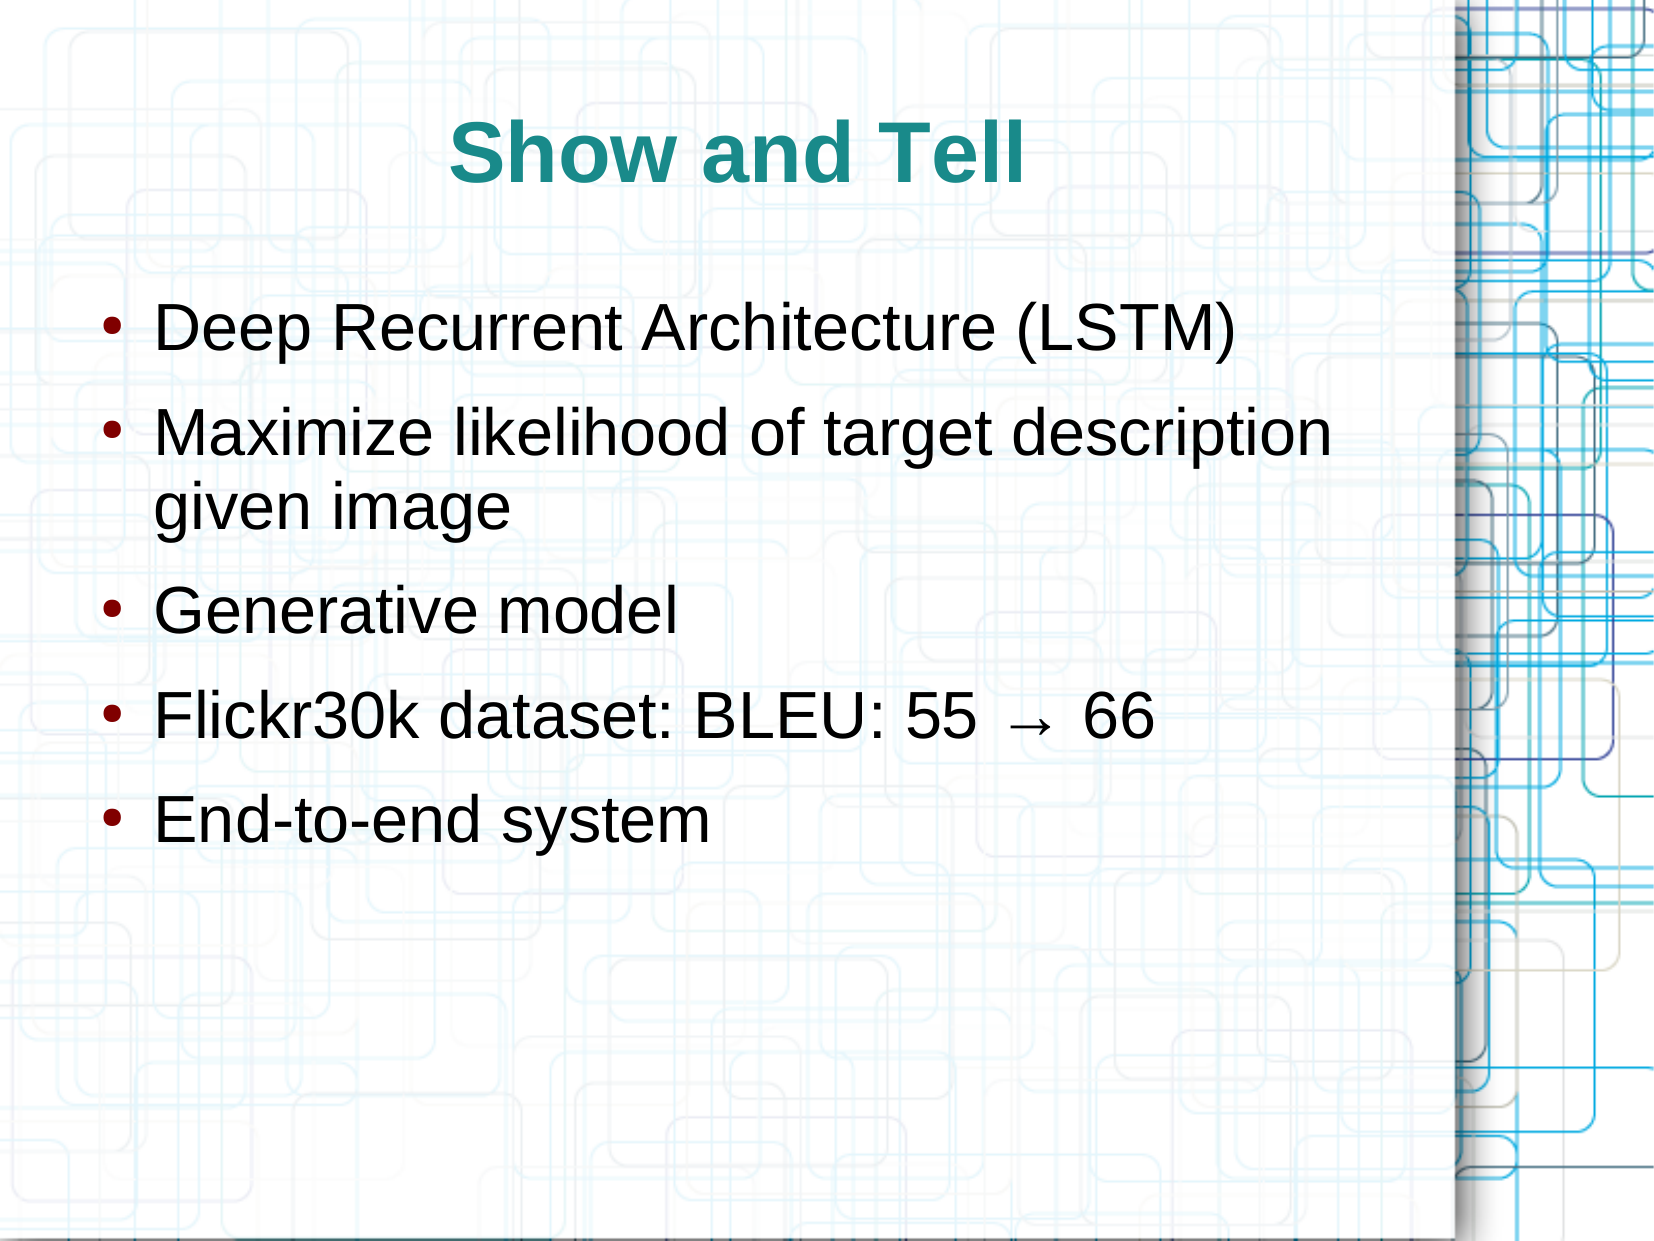

# Show and Tell
Deep Recurrent Architecture (LSTM)
Maximize likelihood of target description given image
Generative model
Flickr30k dataset: BLEU: 55 → 66
End-to-end system